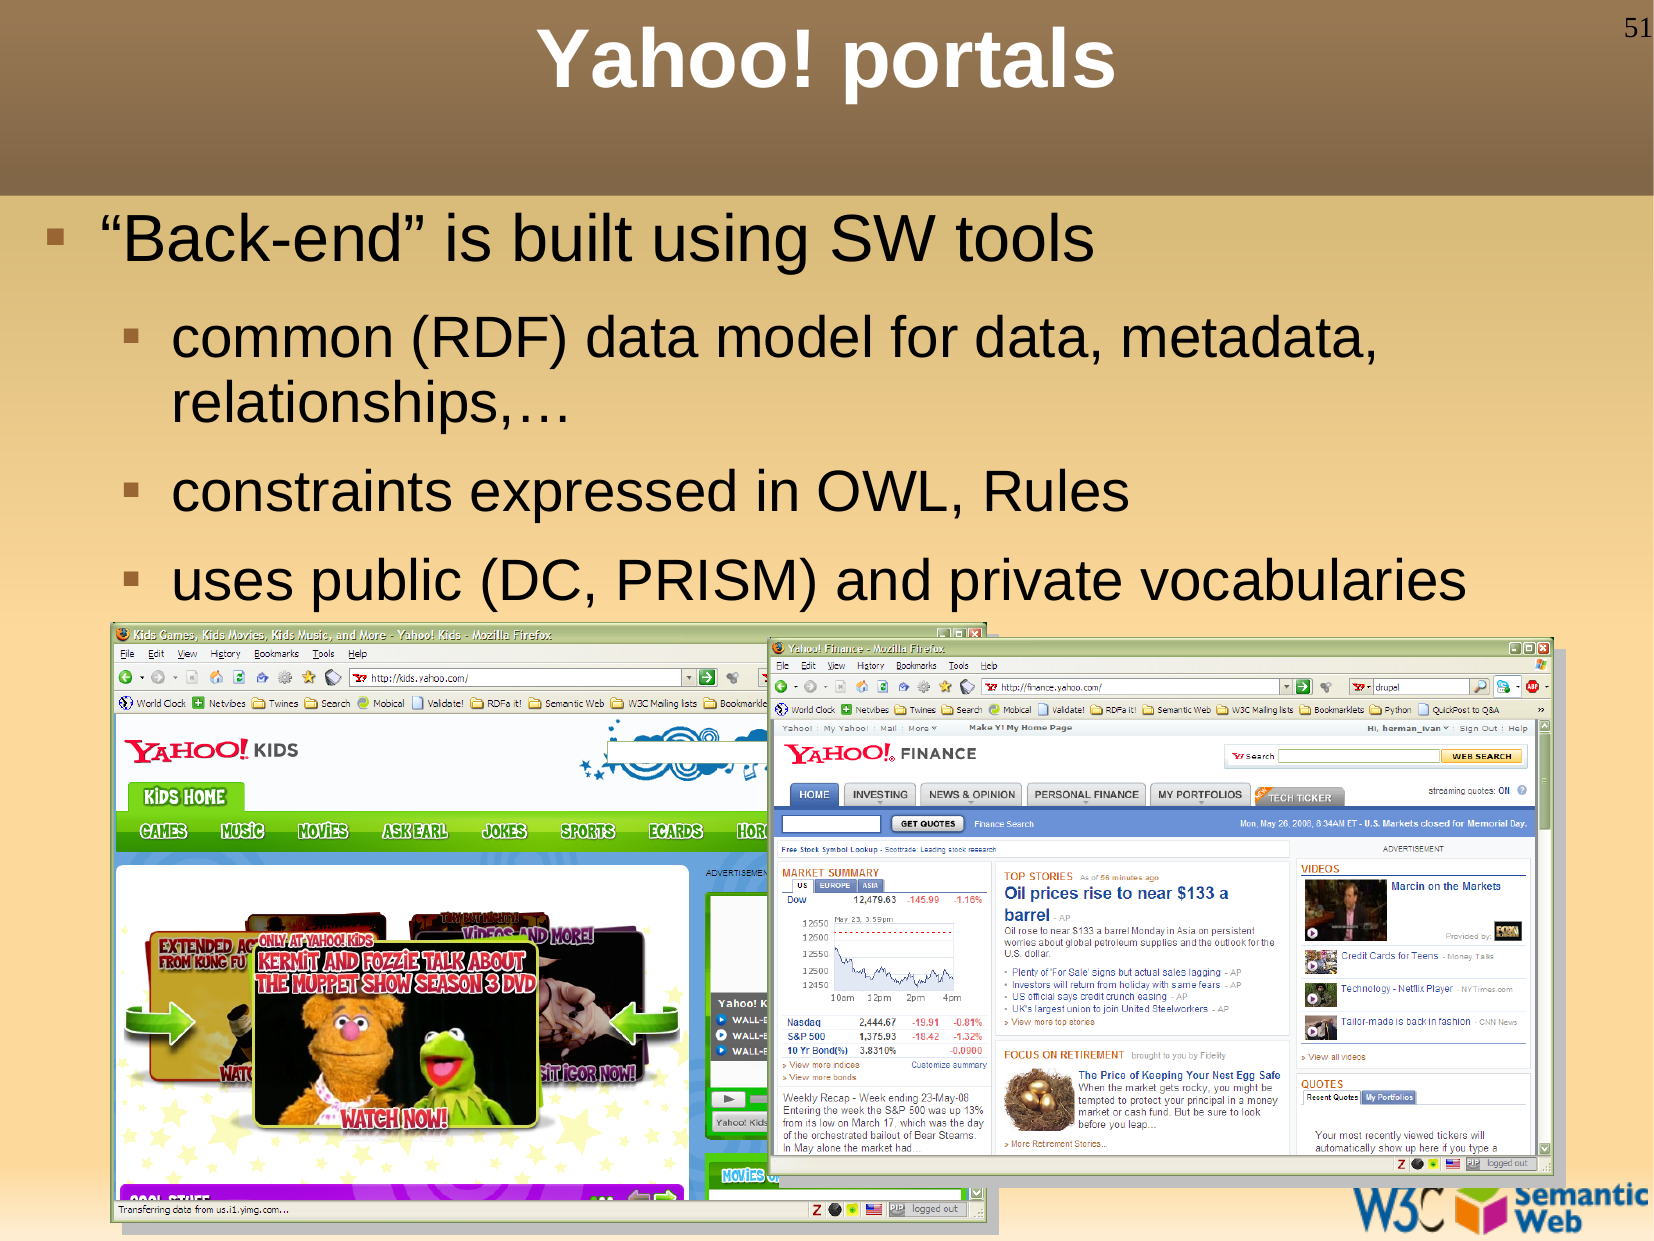

# Yahoo! portals
51
“Back-end” is built using SW tools
common (RDF) data model for data, metadata, relationships,…
constraints expressed in OWL, Rules
uses public (DC, PRISM) and private vocabularies